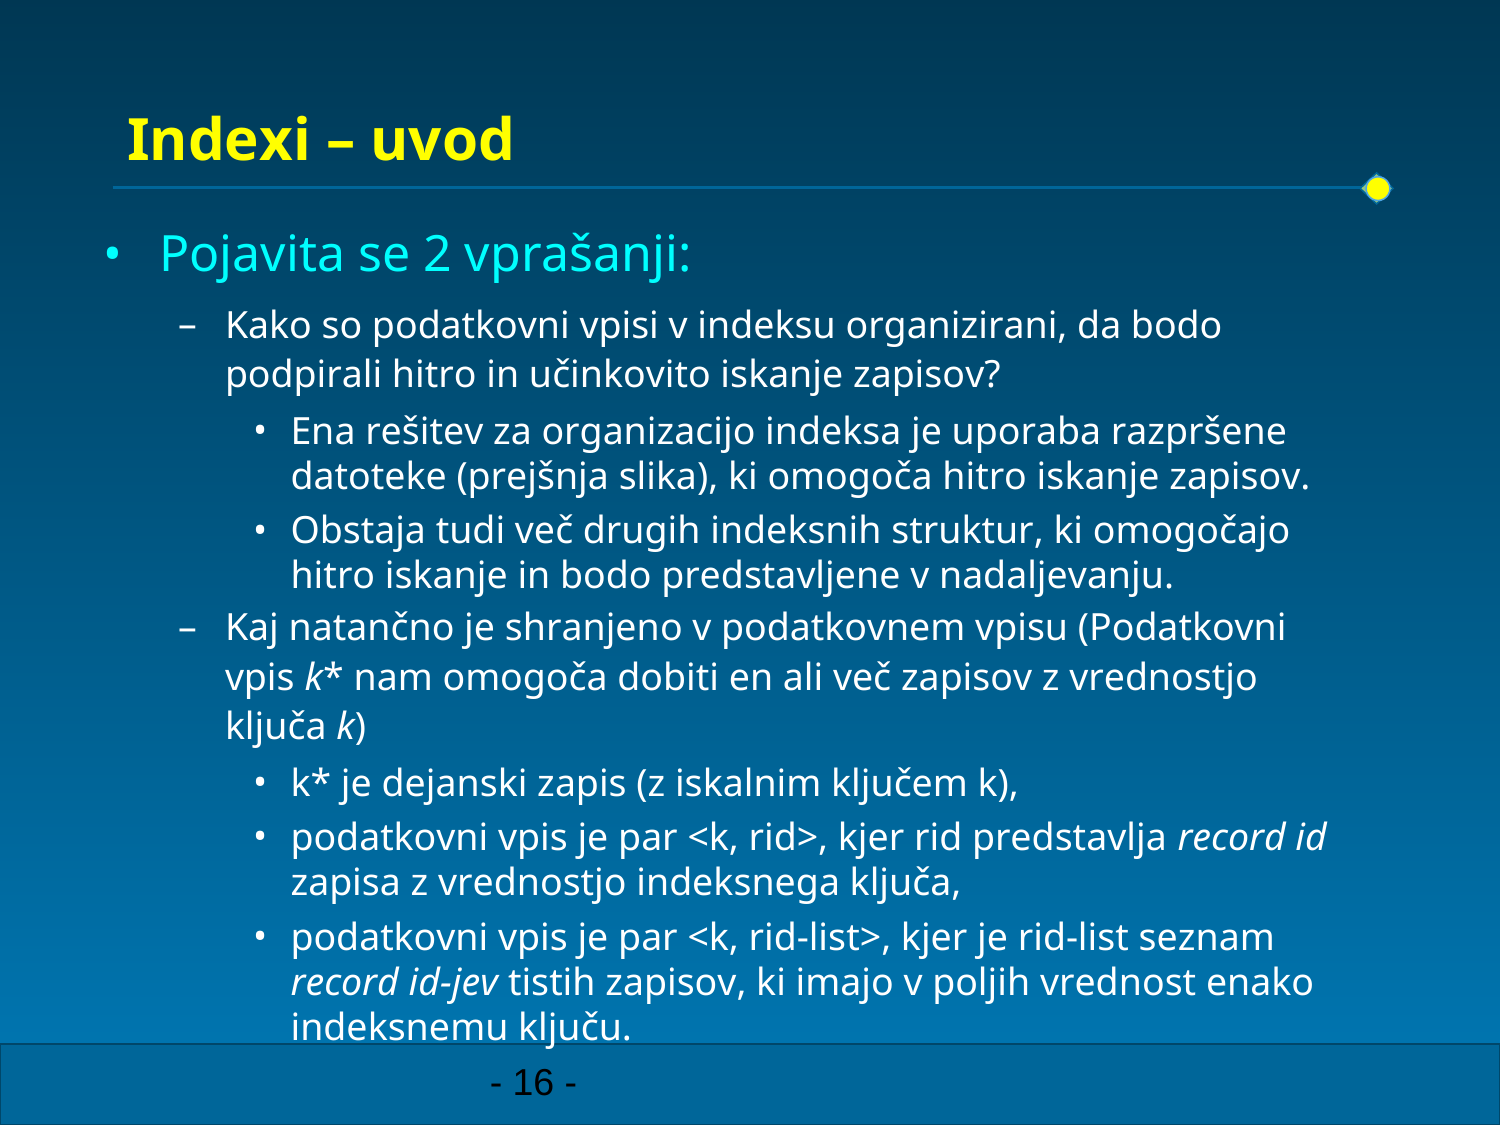

# Indexi – uvod
Pojavita se 2 vprašanji:
Kako so podatkovni vpisi v indeksu organizirani, da bodo podpirali hitro in učinkovito iskanje zapisov?
Ena rešitev za organizacijo indeksa je uporaba razpršene datoteke (prejšnja slika), ki omogoča hitro iskanje zapisov.
Obstaja tudi več drugih indeksnih struktur, ki omogočajo hitro iskanje in bodo predstavljene v nadaljevanju.
Kaj natančno je shranjeno v podatkovnem vpisu (Podatkovni vpis k* nam omogoča dobiti en ali več zapisov z vrednostjo ključa k)
k* je dejanski zapis (z iskalnim ključem k),
podatkovni vpis je par <k, rid>, kjer rid predstavlja record id zapisa z vrednostjo indeksnega ključa,
podatkovni vpis je par <k, rid-list>, kjer je rid-list seznam record id-jev tistih zapisov, ki imajo v poljih vrednost enako indeksnemu ključu.